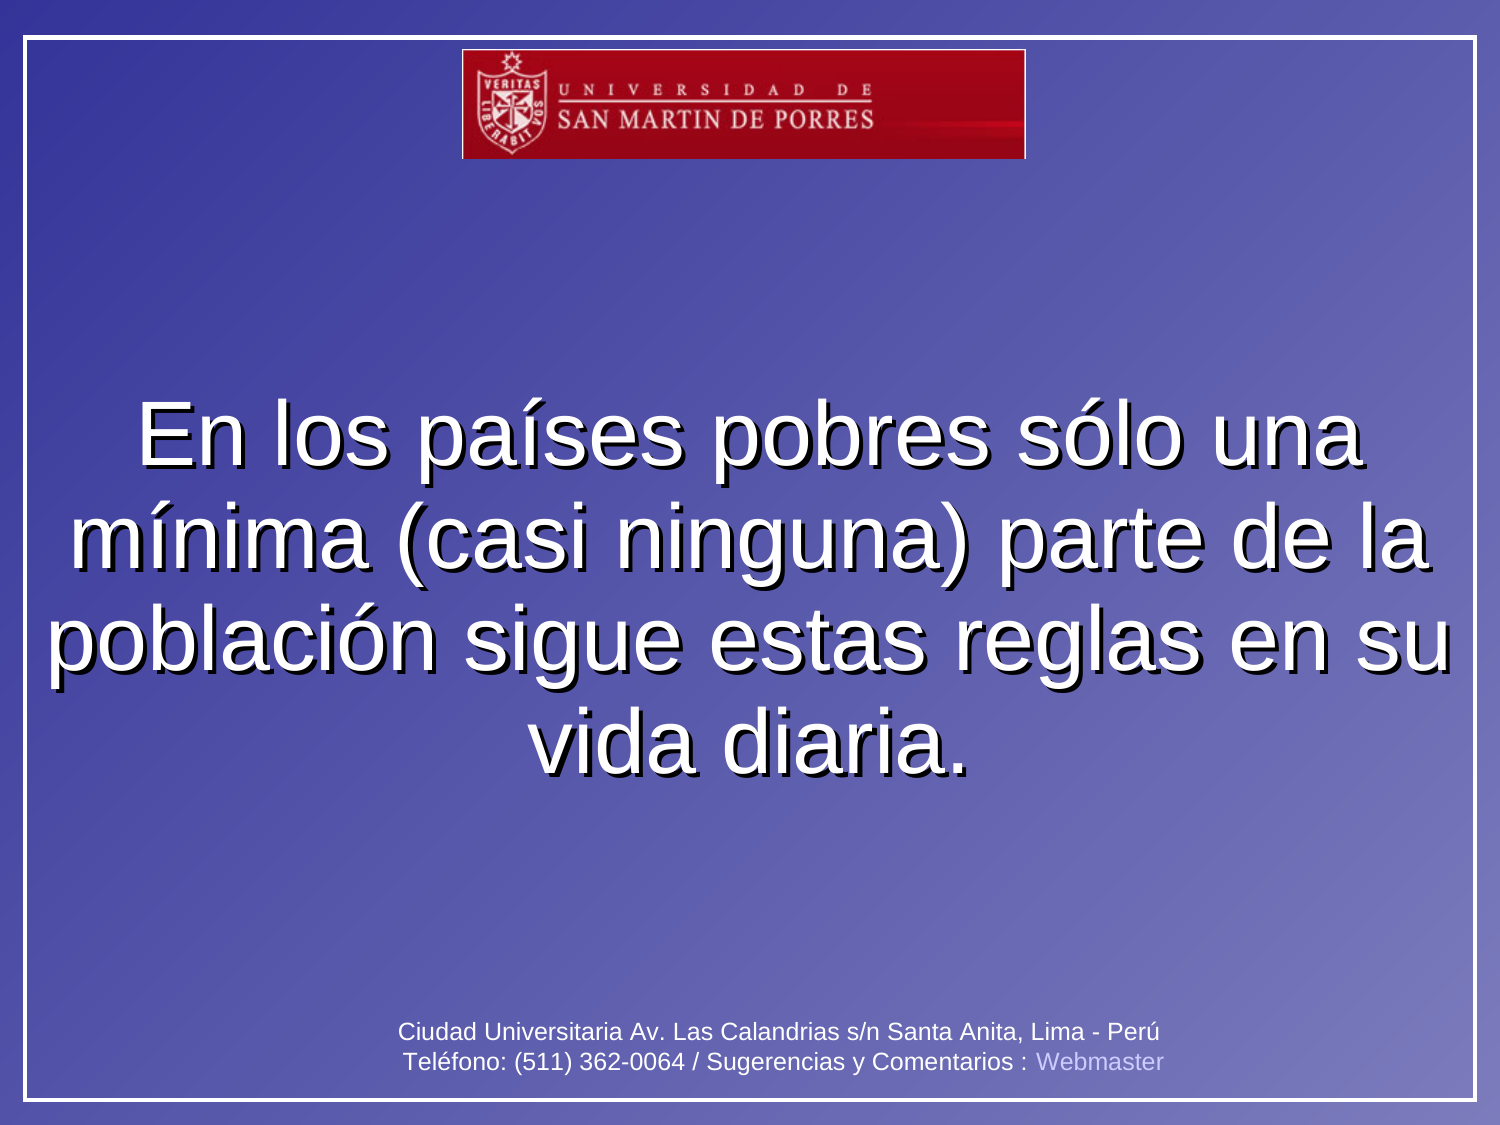

# En los países pobres sólo una mínima (casi ninguna) parte de la población sigue estas reglas en su vida diaria.